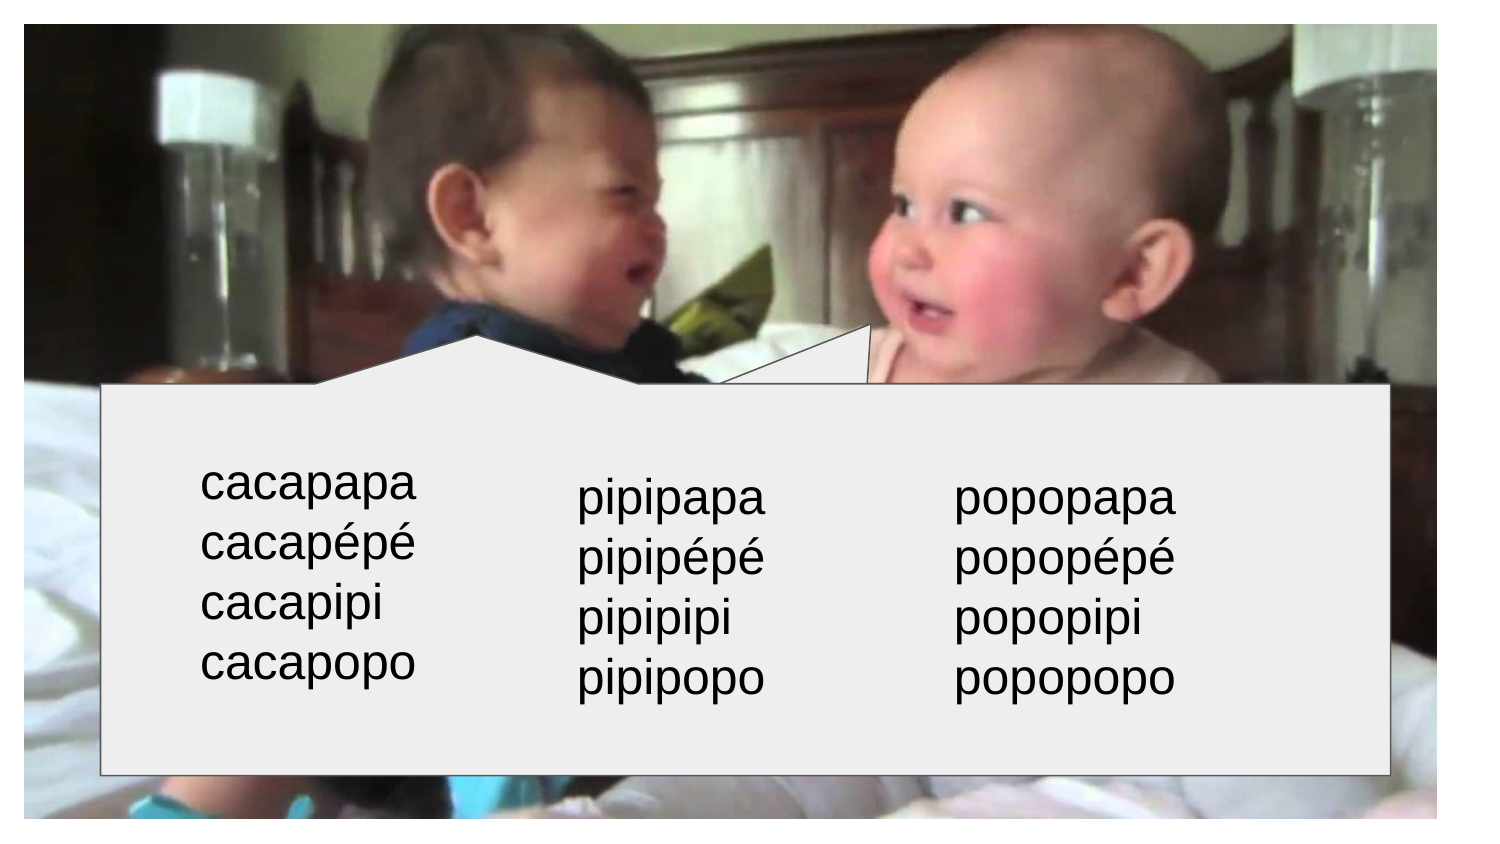

cacapapa
cacapépé
cacapipi
cacapopo
pipipapa
pipipépé
pipipipi
pipipopo
popopapa
popopépé
popopipi
popopopo